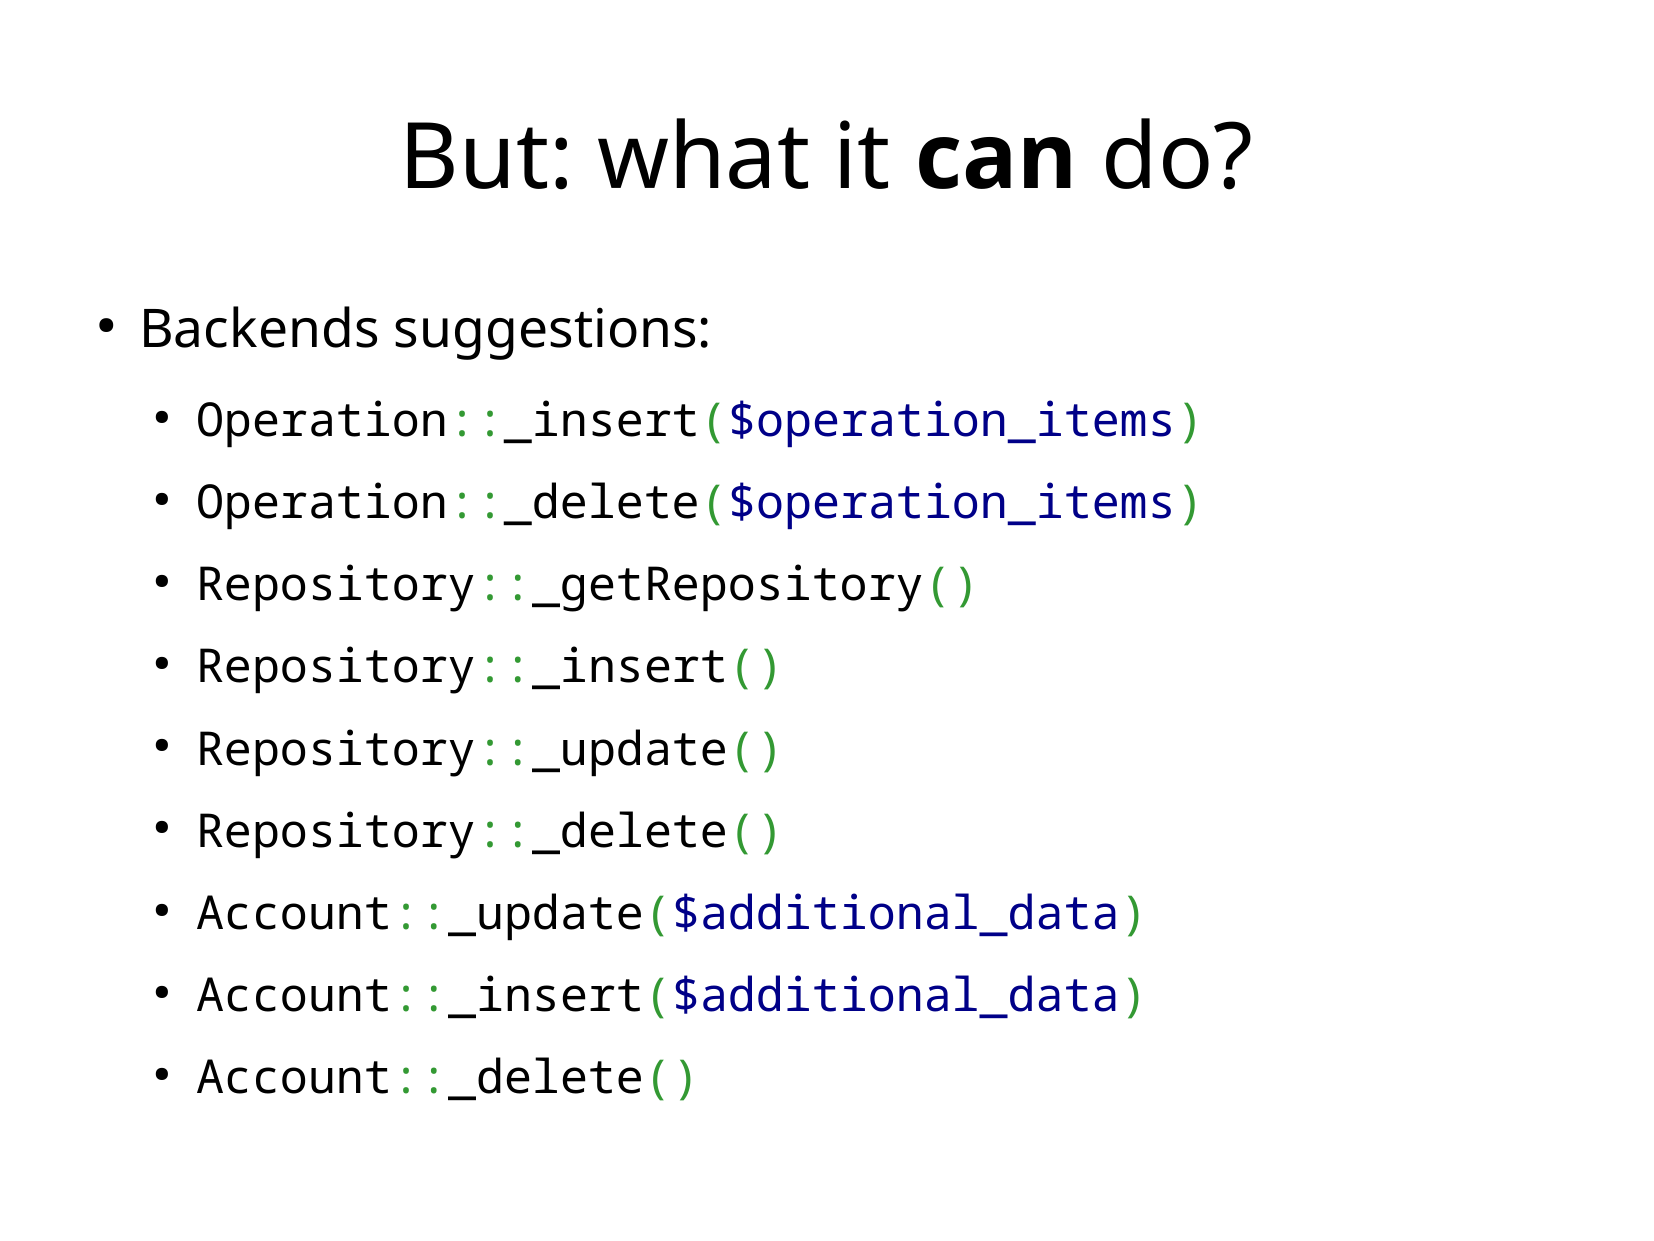

# But: what it can do?
Backends suggestions:
Operation::_insert($operation_items)
Operation::_delete($operation_items)
Repository::_getRepository()
Repository::_insert()
Repository::_update()
Repository::_delete()
Account::_update($additional_data)
Account::_insert($additional_data)
Account::_delete()